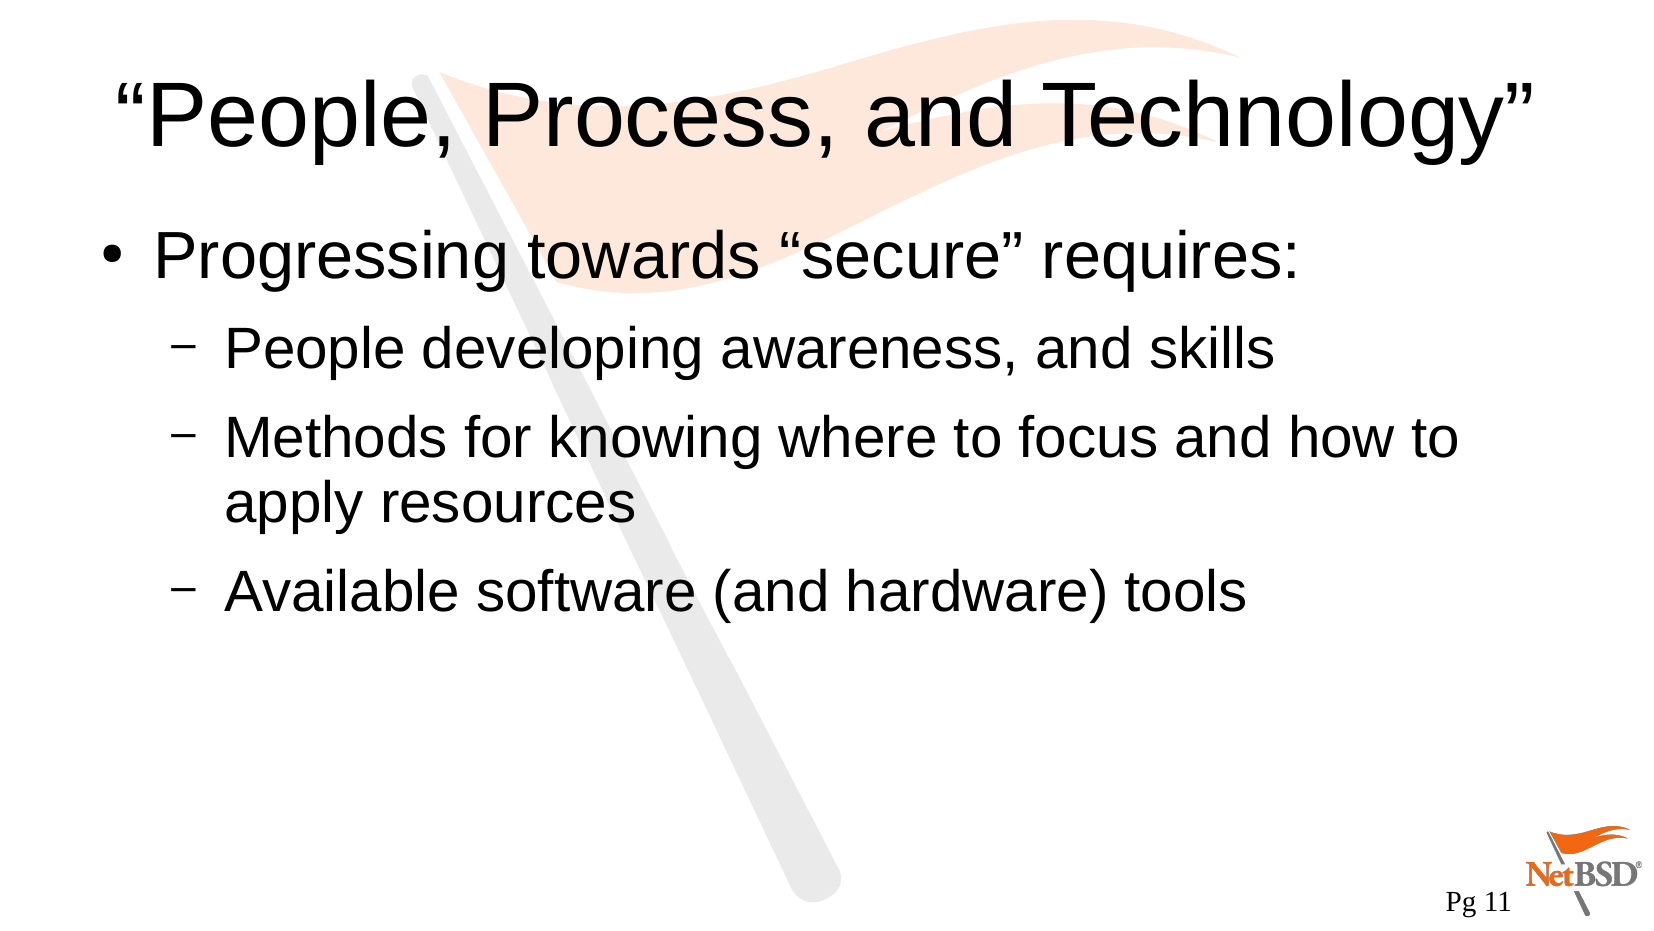

# “People, Process, and Technology”
Progressing towards “secure” requires:
People developing awareness, and skills
Methods for knowing where to focus and how to apply resources
Available software (and hardware) tools